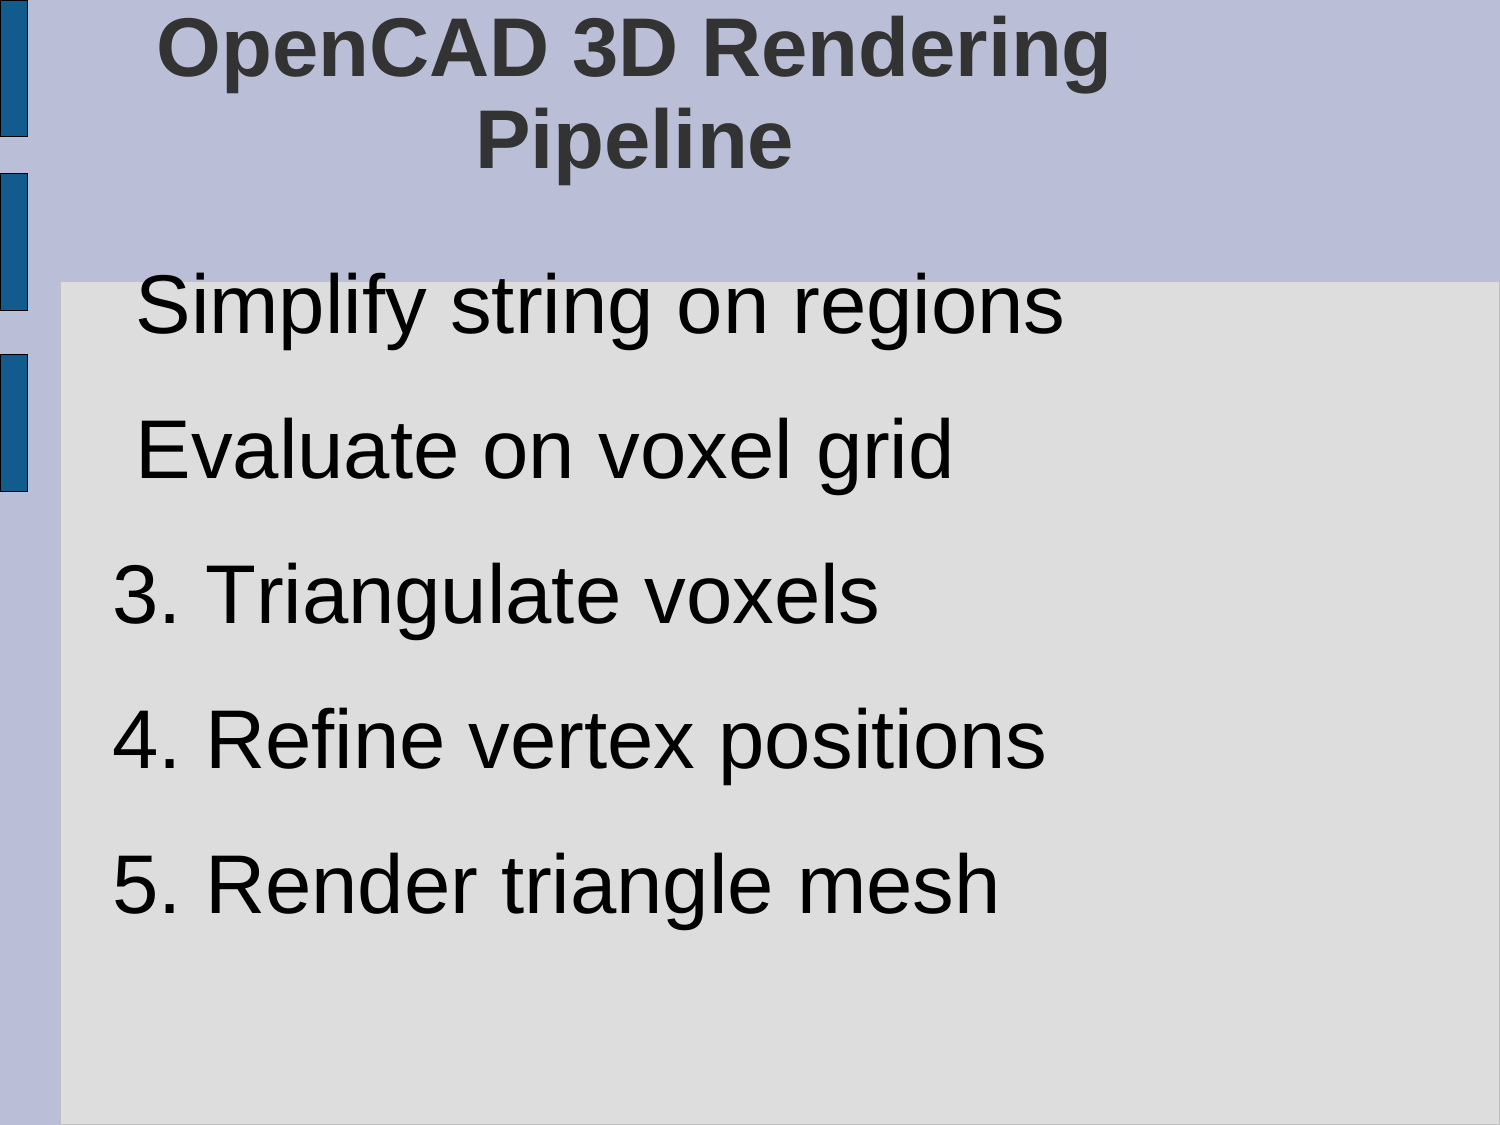

# OpenCAD 3D Rendering Pipeline
 Simplify string on regions
 Evaluate on voxel grid
3. Triangulate voxels
4. Refine vertex positions
5. Render triangle mesh